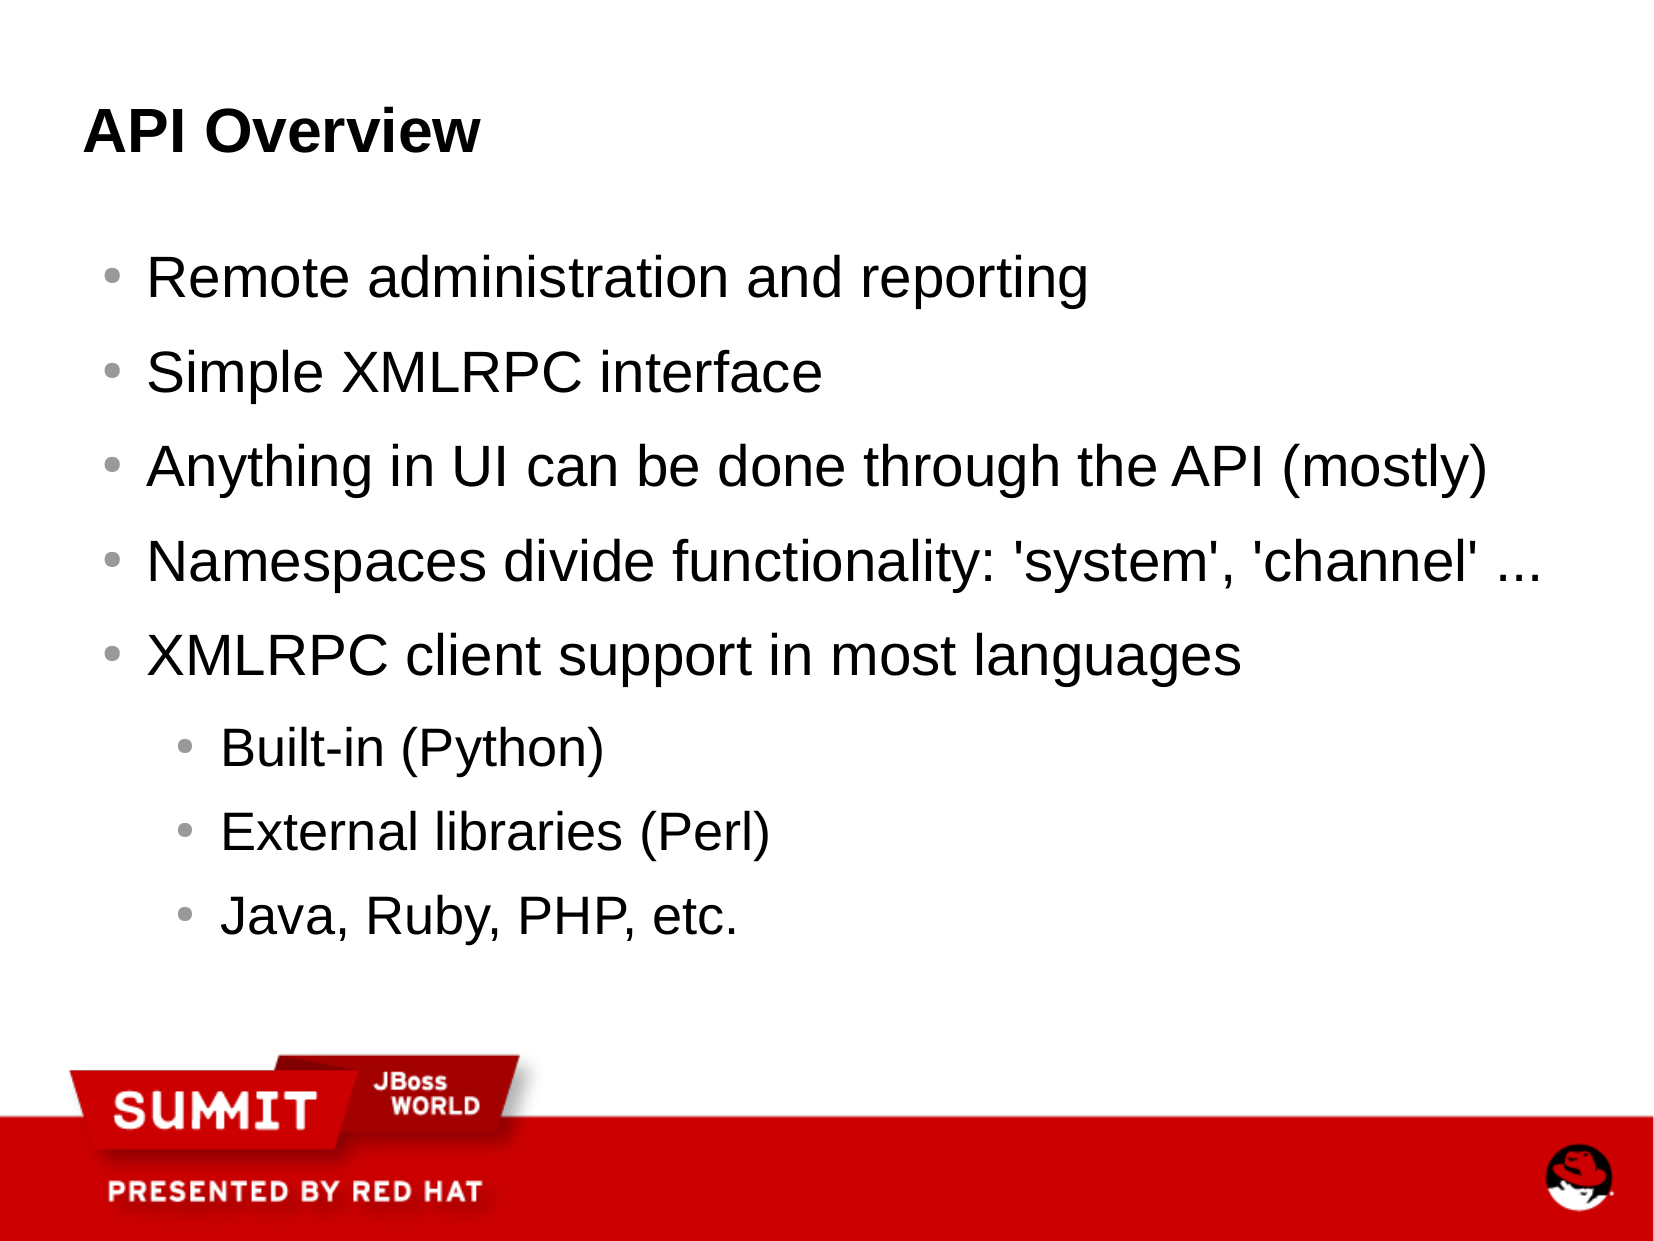

# API Overview
Remote administration and reporting
Simple XMLRPC interface
Anything in UI can be done through the API (mostly)
Namespaces divide functionality: 'system', 'channel' ...
XMLRPC client support in most languages
Built-in (Python)
External libraries (Perl)
Java, Ruby, PHP, etc.